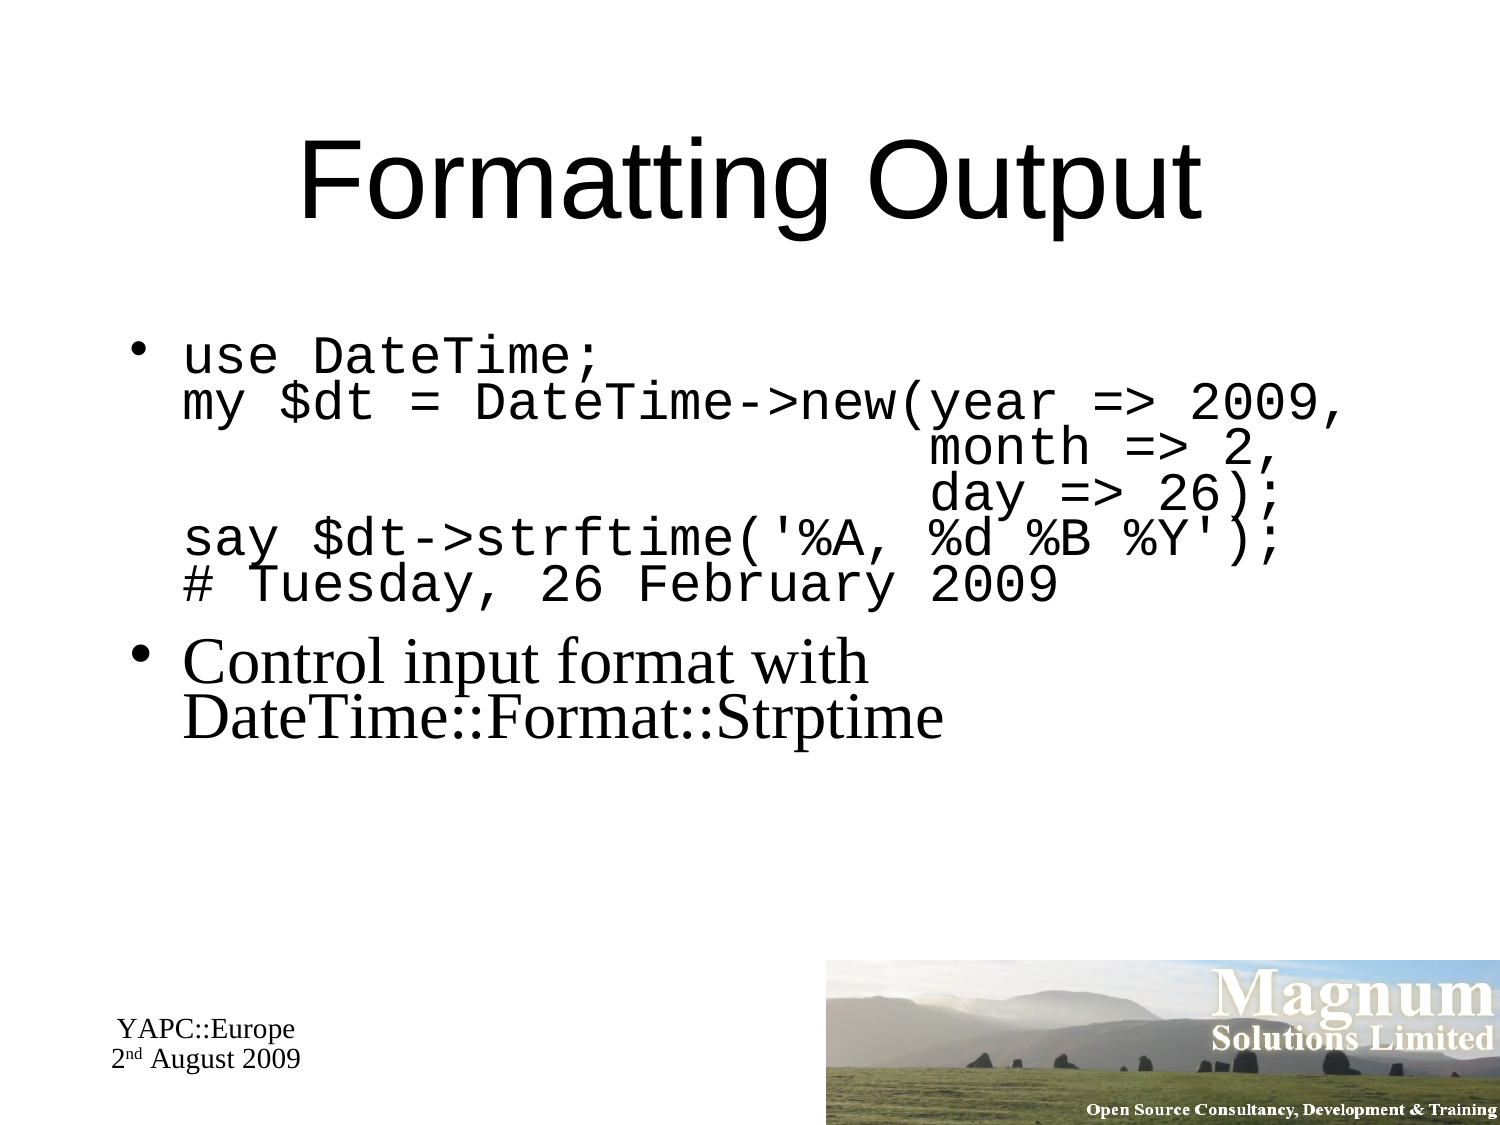

# Formatting Output
use DateTime;
my $dt = DateTime->new(year => 2009,
 month => 2,
 day => 26);
say $dt->strftime('%A, %d %B %Y');
# Tuesday, 26 February 2009
Control input format with DateTime::Format::Strptime
105